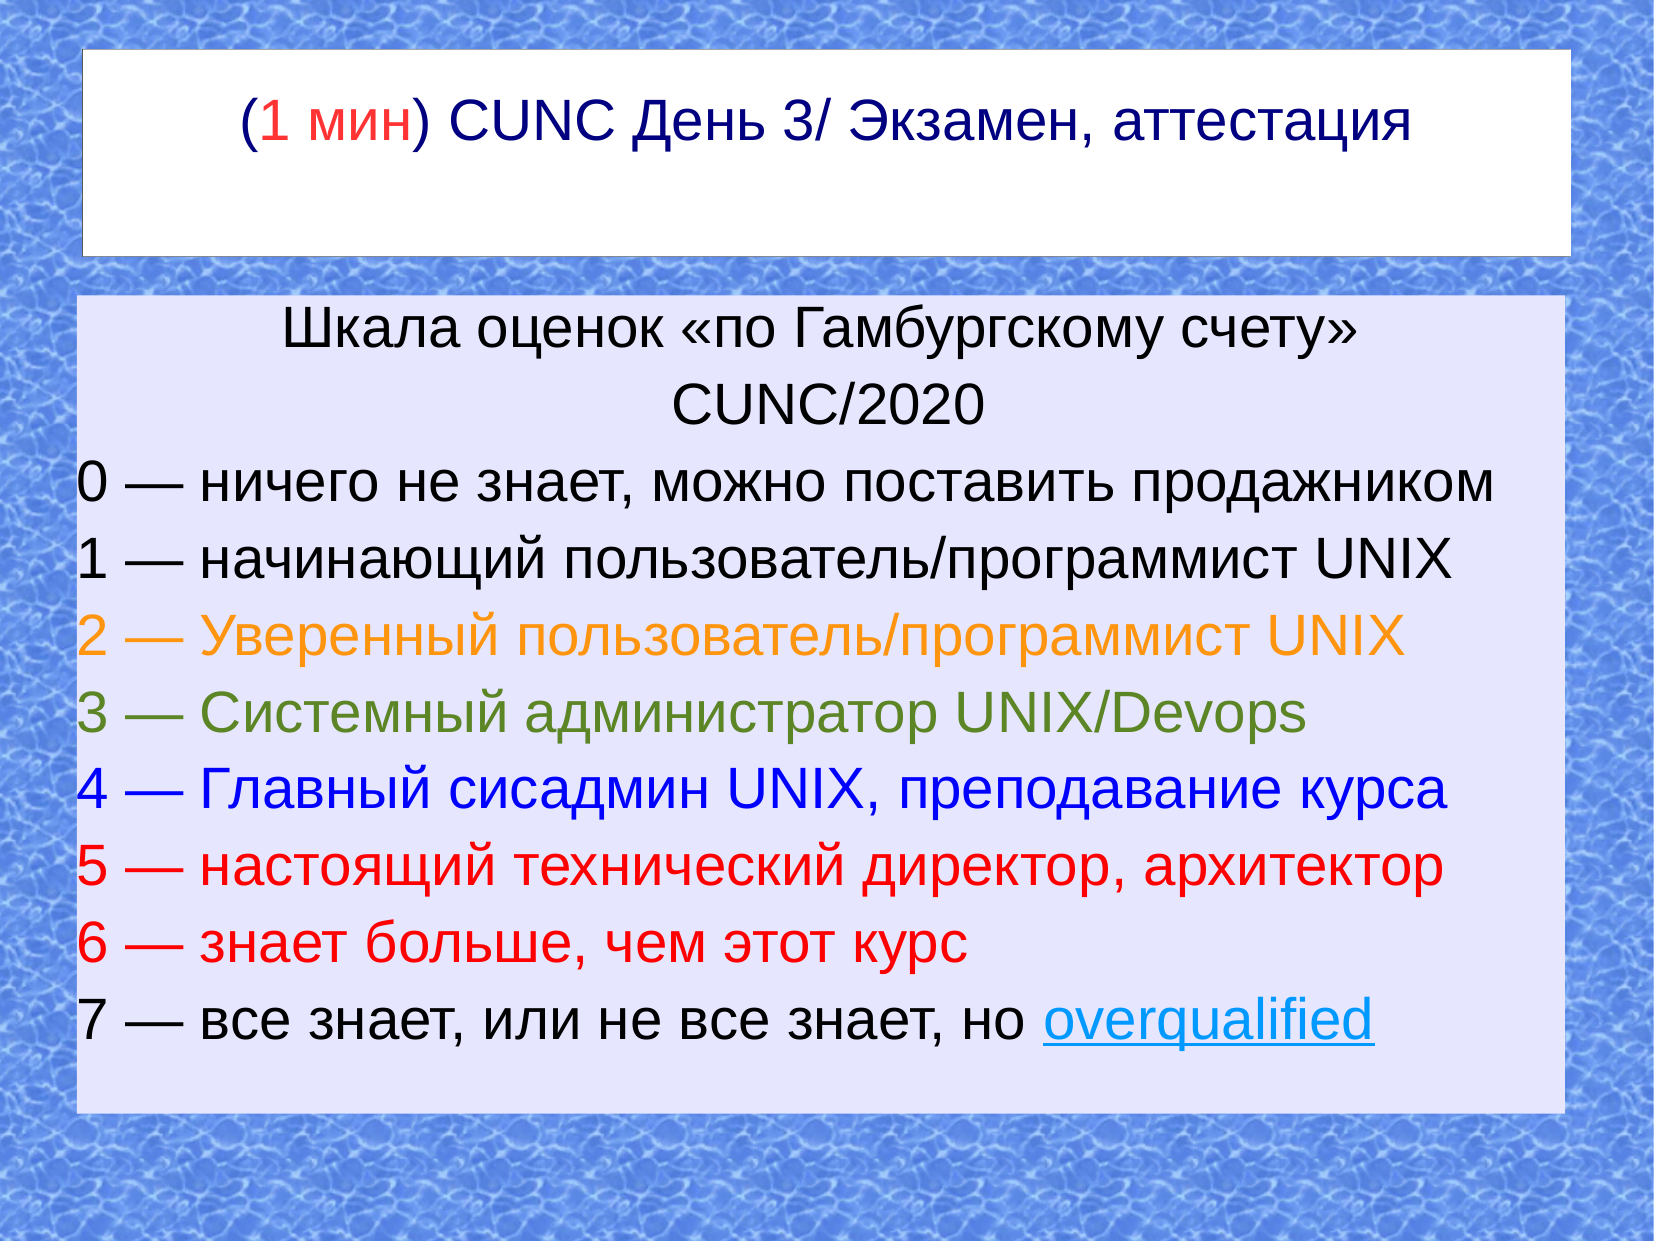

# (1 мин) CUNC День 3/ Экзамен, аттестация
Шкала оценок «по Гамбургскому счету»
 CUNC/2020
0 — ничего не знает, можно поставить продажником
1 — начинающий пользователь/программист UNIX
2 — Уверенный пользователь/программист UNIX
3 — Системный администратор UNIX/Devops
4 — Главный сисaдмин UNIX, преподавание курса
5 — настоящий технический директор, архитектор
6 — знает больше, чем этот курс
7 — все знает, или не все знает, но overqualified